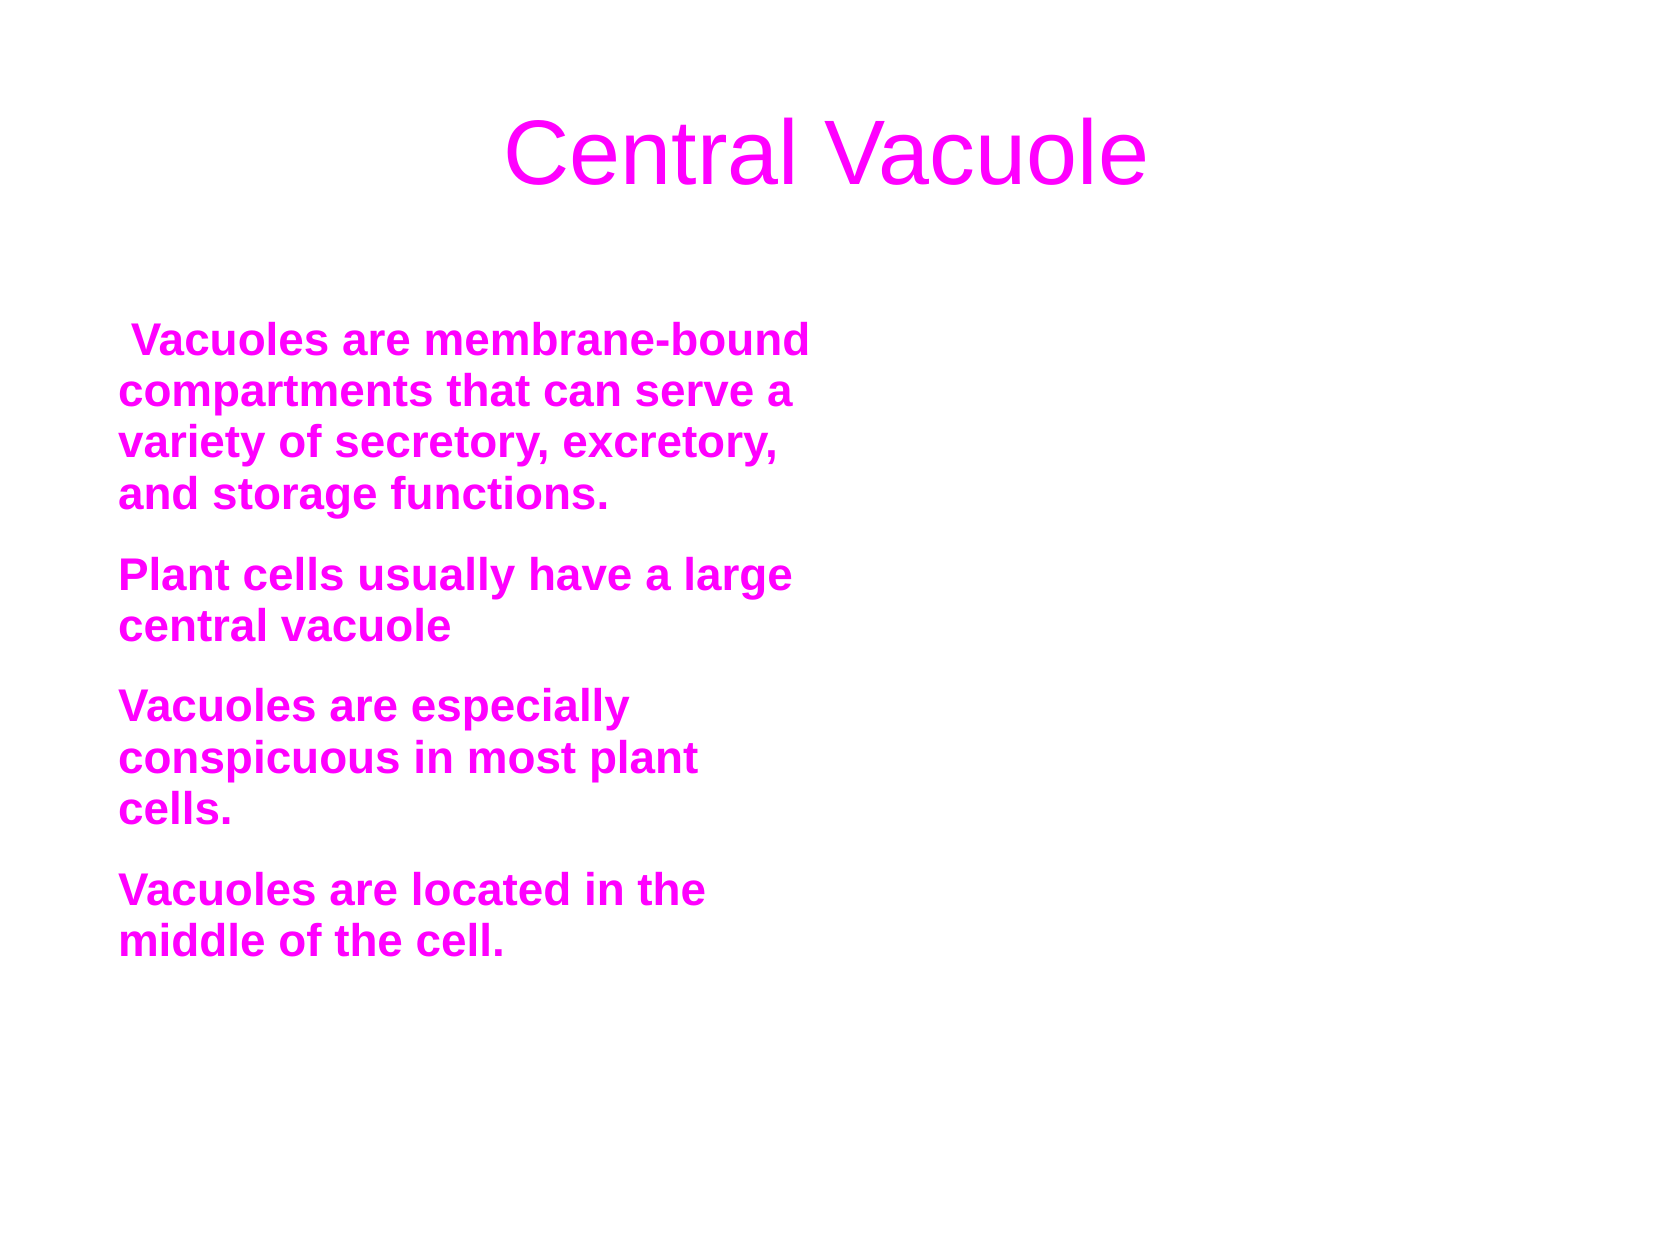

# Central Vacuole
 Vacuoles are membrane-bound compartments that can serve a variety of secretory, excretory, and storage functions.
Plant cells usually have a large central vacuole
Vacuoles are especially conspicuous in most plant cells.
Vacuoles are located in the middle of the cell.